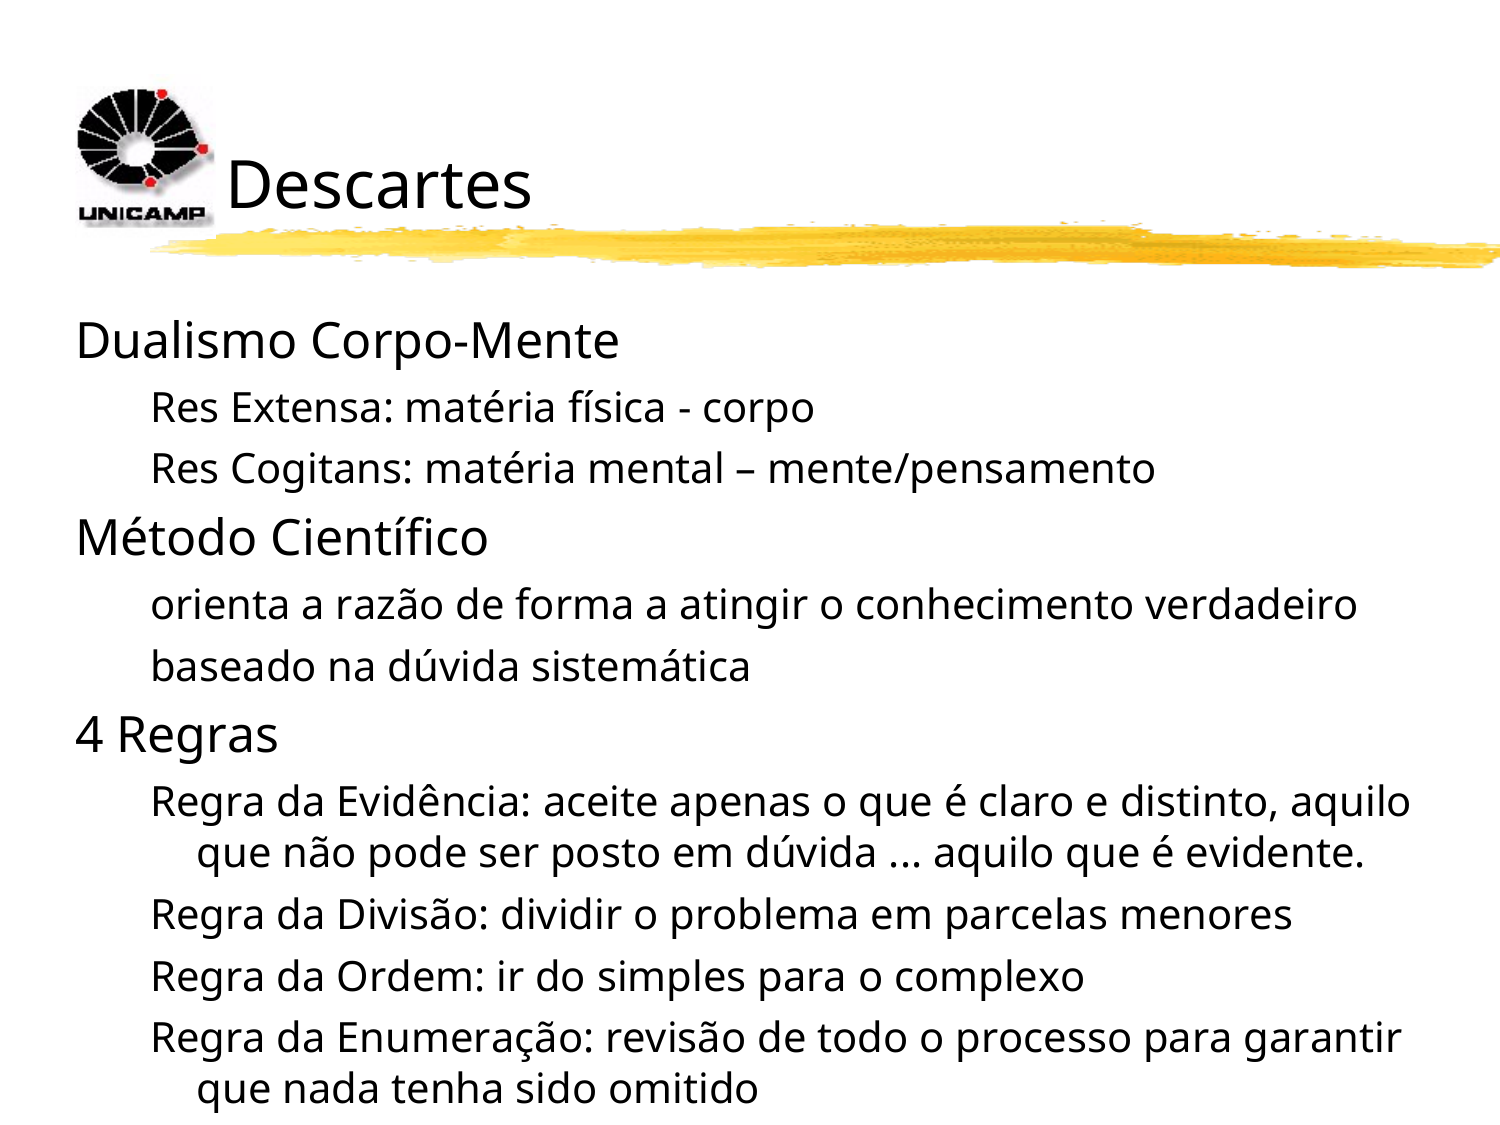

# Descartes
Dualismo Corpo-Mente
Res Extensa: matéria física - corpo
Res Cogitans: matéria mental – mente/pensamento
Método Científico
orienta a razão de forma a atingir o conhecimento verdadeiro
baseado na dúvida sistemática
4 Regras
Regra da Evidência: aceite apenas o que é claro e distinto, aquilo que não pode ser posto em dúvida ... aquilo que é evidente.
Regra da Divisão: dividir o problema em parcelas menores
Regra da Ordem: ir do simples para o complexo
Regra da Enumeração: revisão de todo o processo para garantir que nada tenha sido omitido